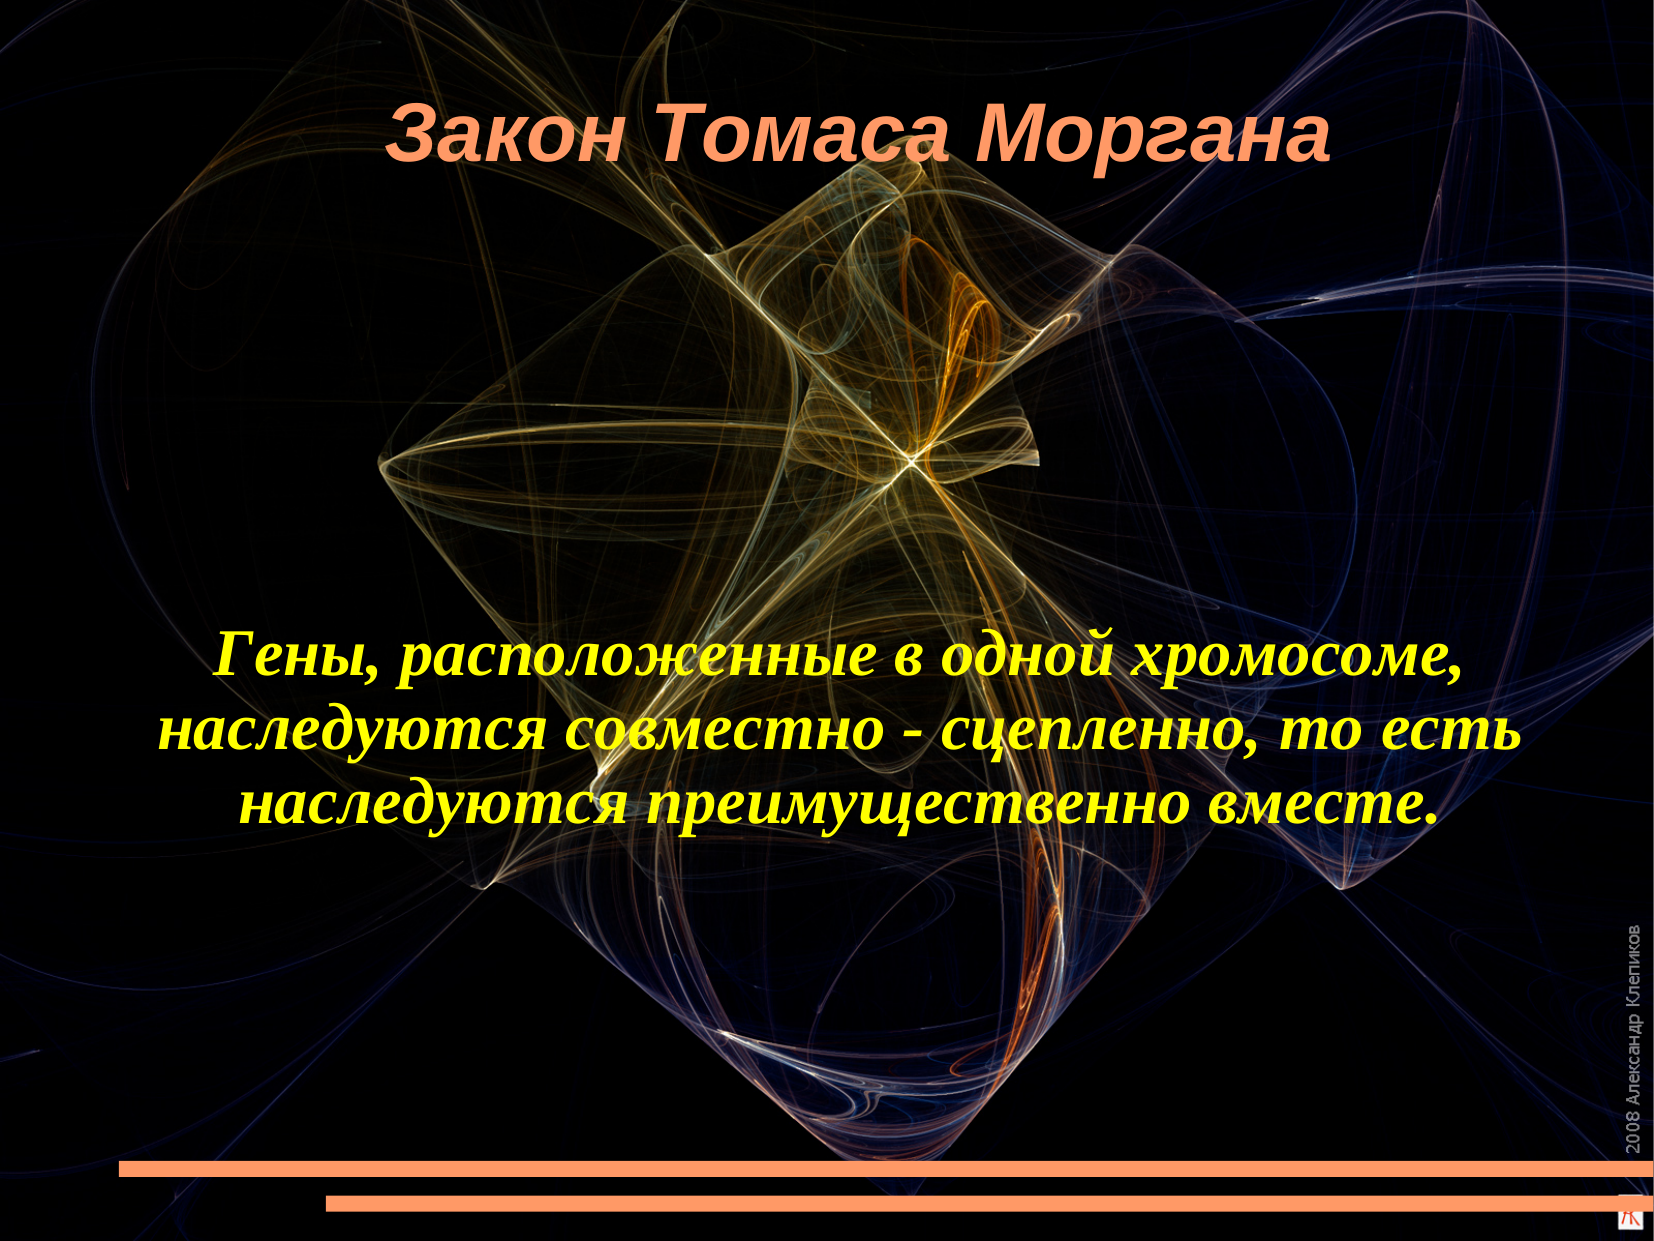

# Закон Томаса Моргана
Гены, расположенные в одной хромосоме, наследуются совместно - сцепленно, то есть наследуются преимущественно вместе.